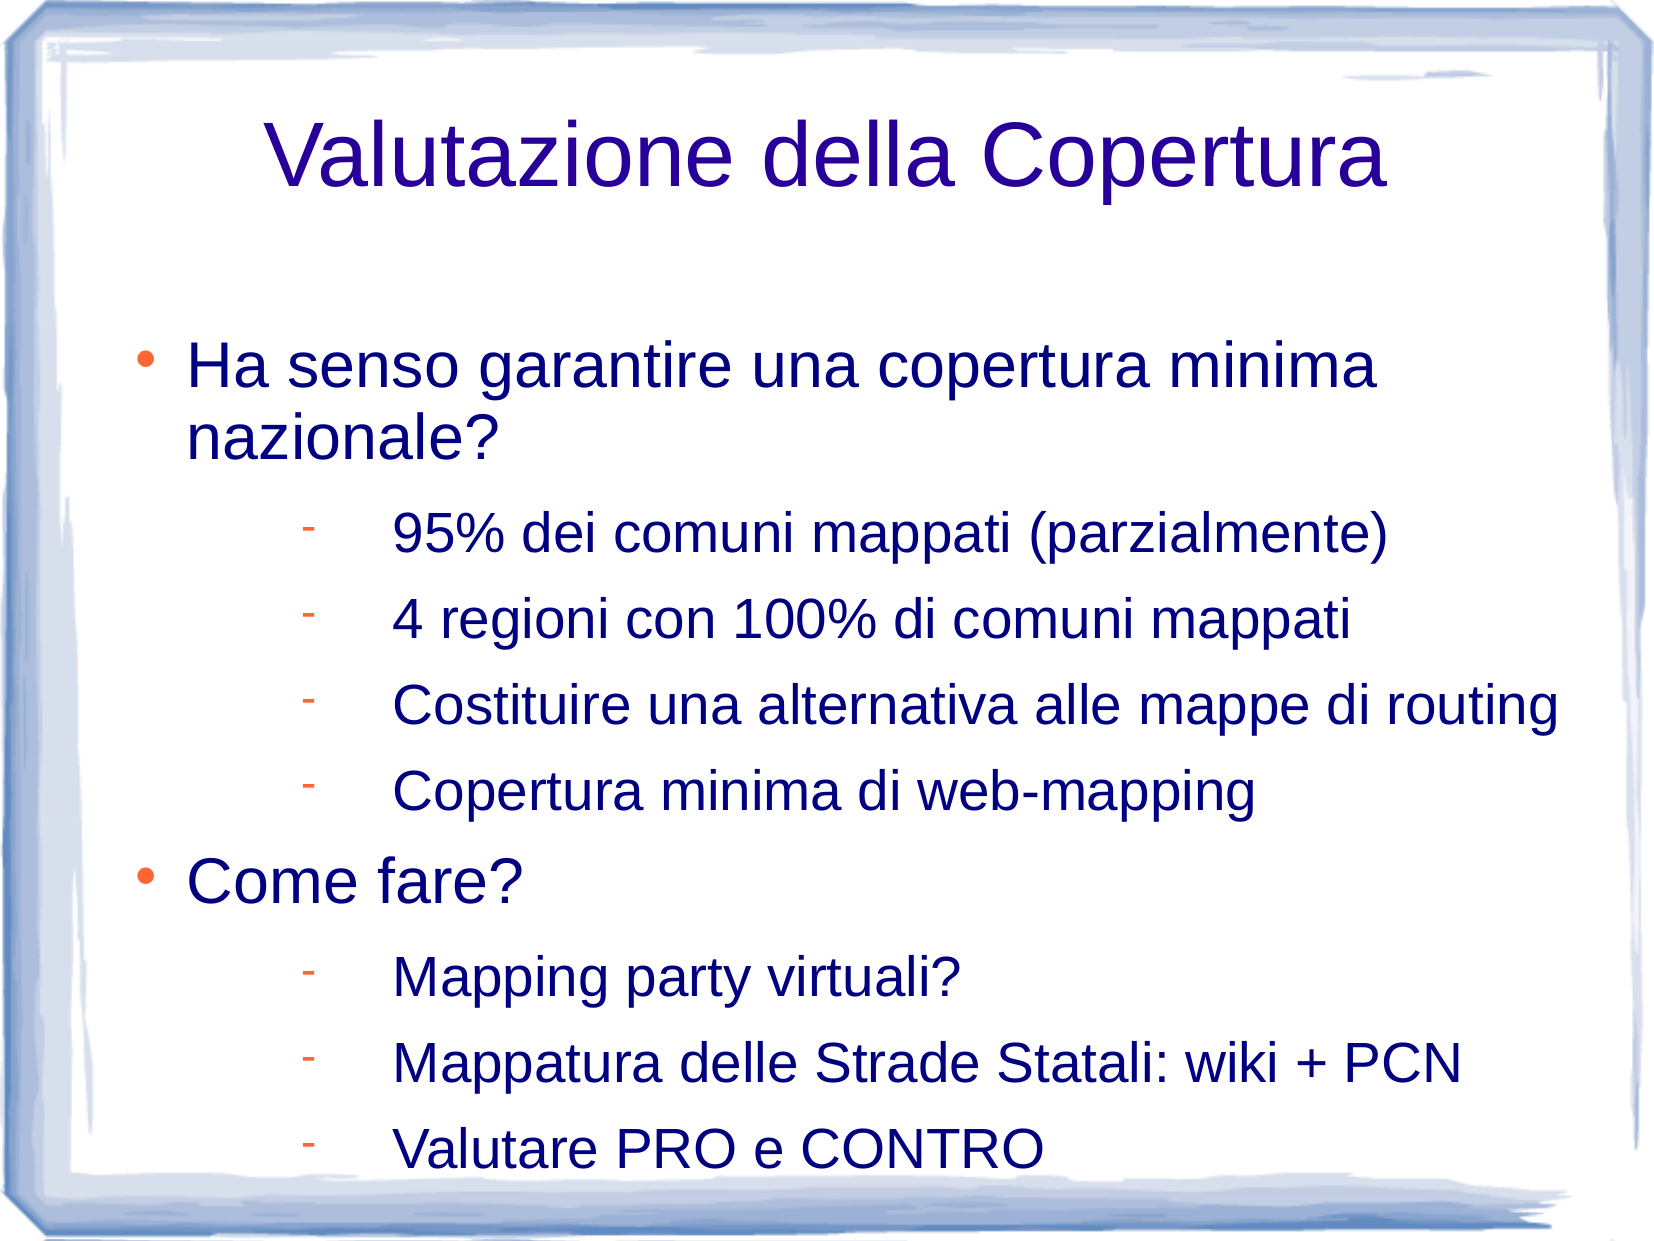

# Valutazione della Copertura
Ha senso garantire una copertura minima nazionale?
95% dei comuni mappati (parzialmente)
4 regioni con 100% di comuni mappati
Costituire una alternativa alle mappe di routing
Copertura minima di web-mapping
Come fare?
Mapping party virtuali?
Mappatura delle Strade Statali: wiki + PCN
Valutare PRO e CONTRO